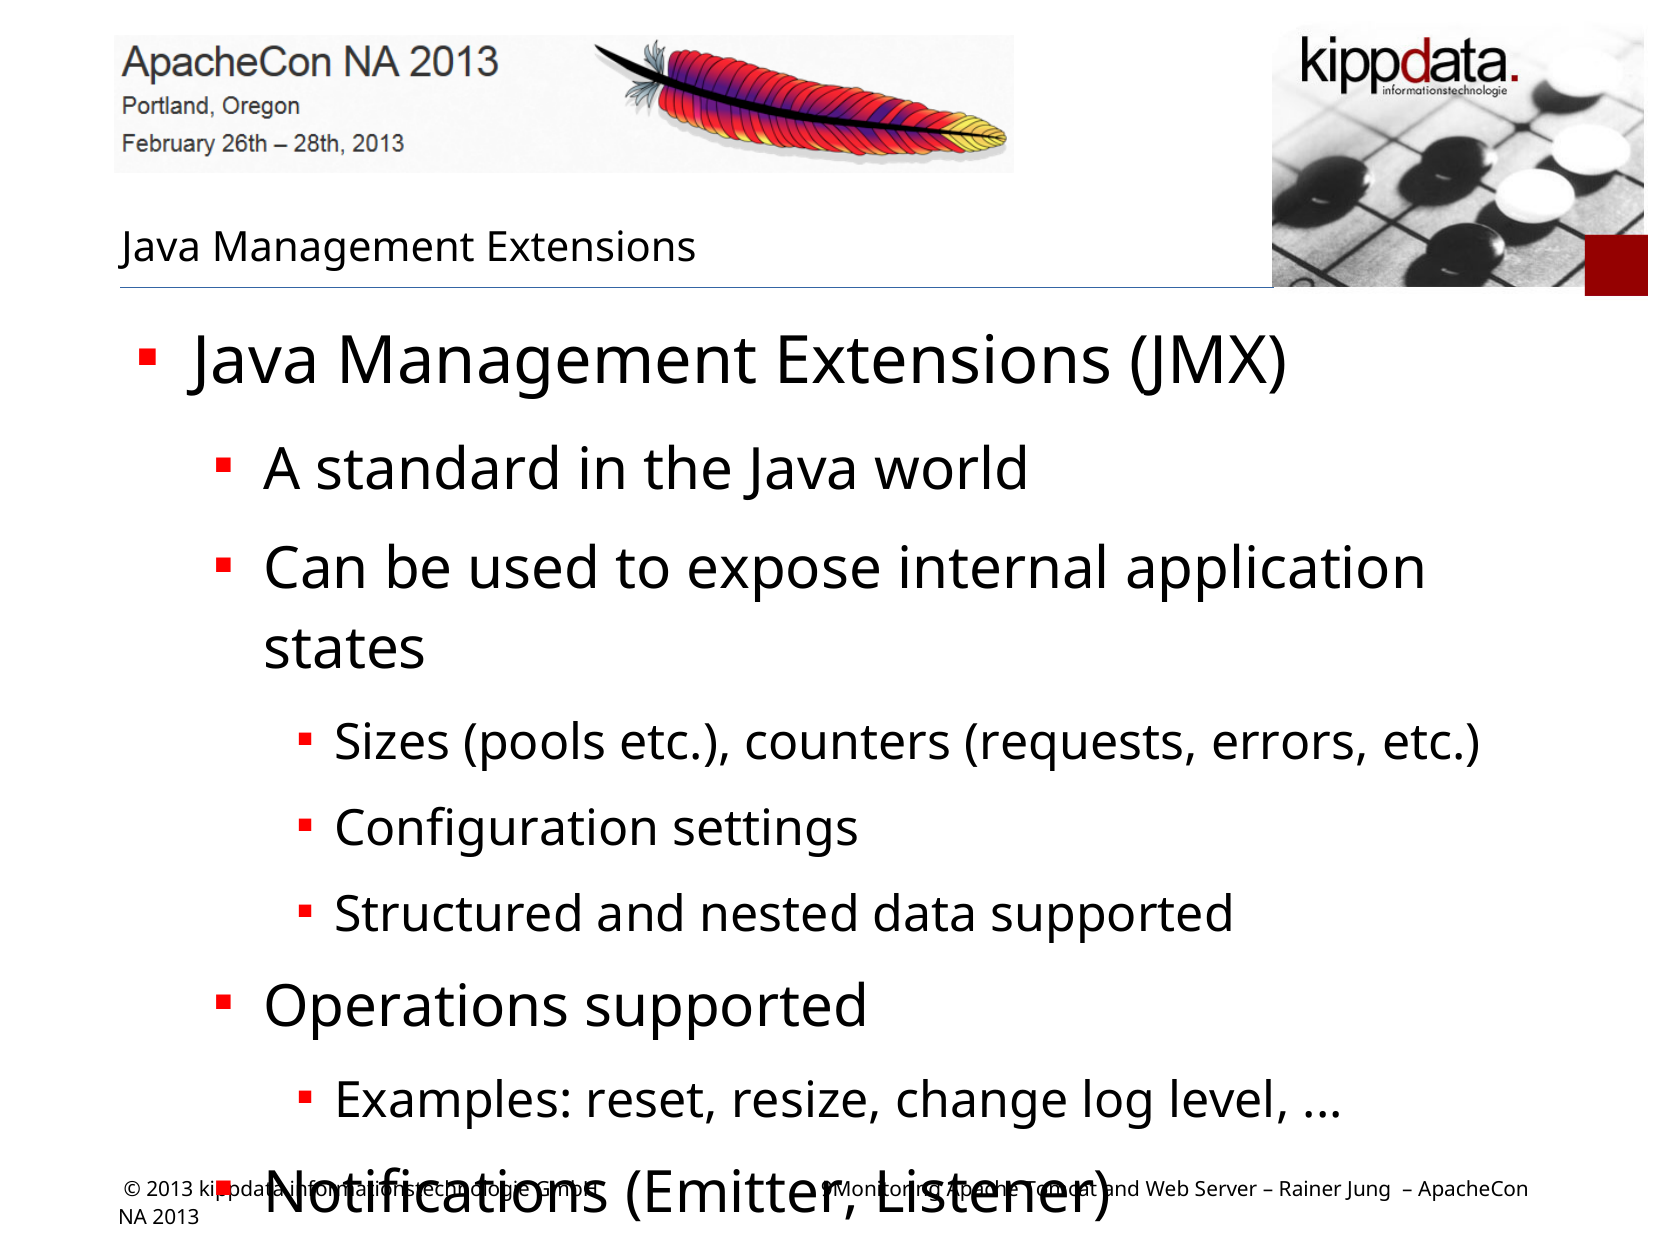

# Java Management Extensions
Java Management Extensions (JMX)
A standard in the Java world
Can be used to expose internal application states
Sizes (pools etc.), counters (requests, errors, etc.)
Configuration settings
Structured and nested data supported
Operations supported
Examples: reset, resize, change log level, ...
Notifications (Emitter, Listener)
Events, for example threshold alarms